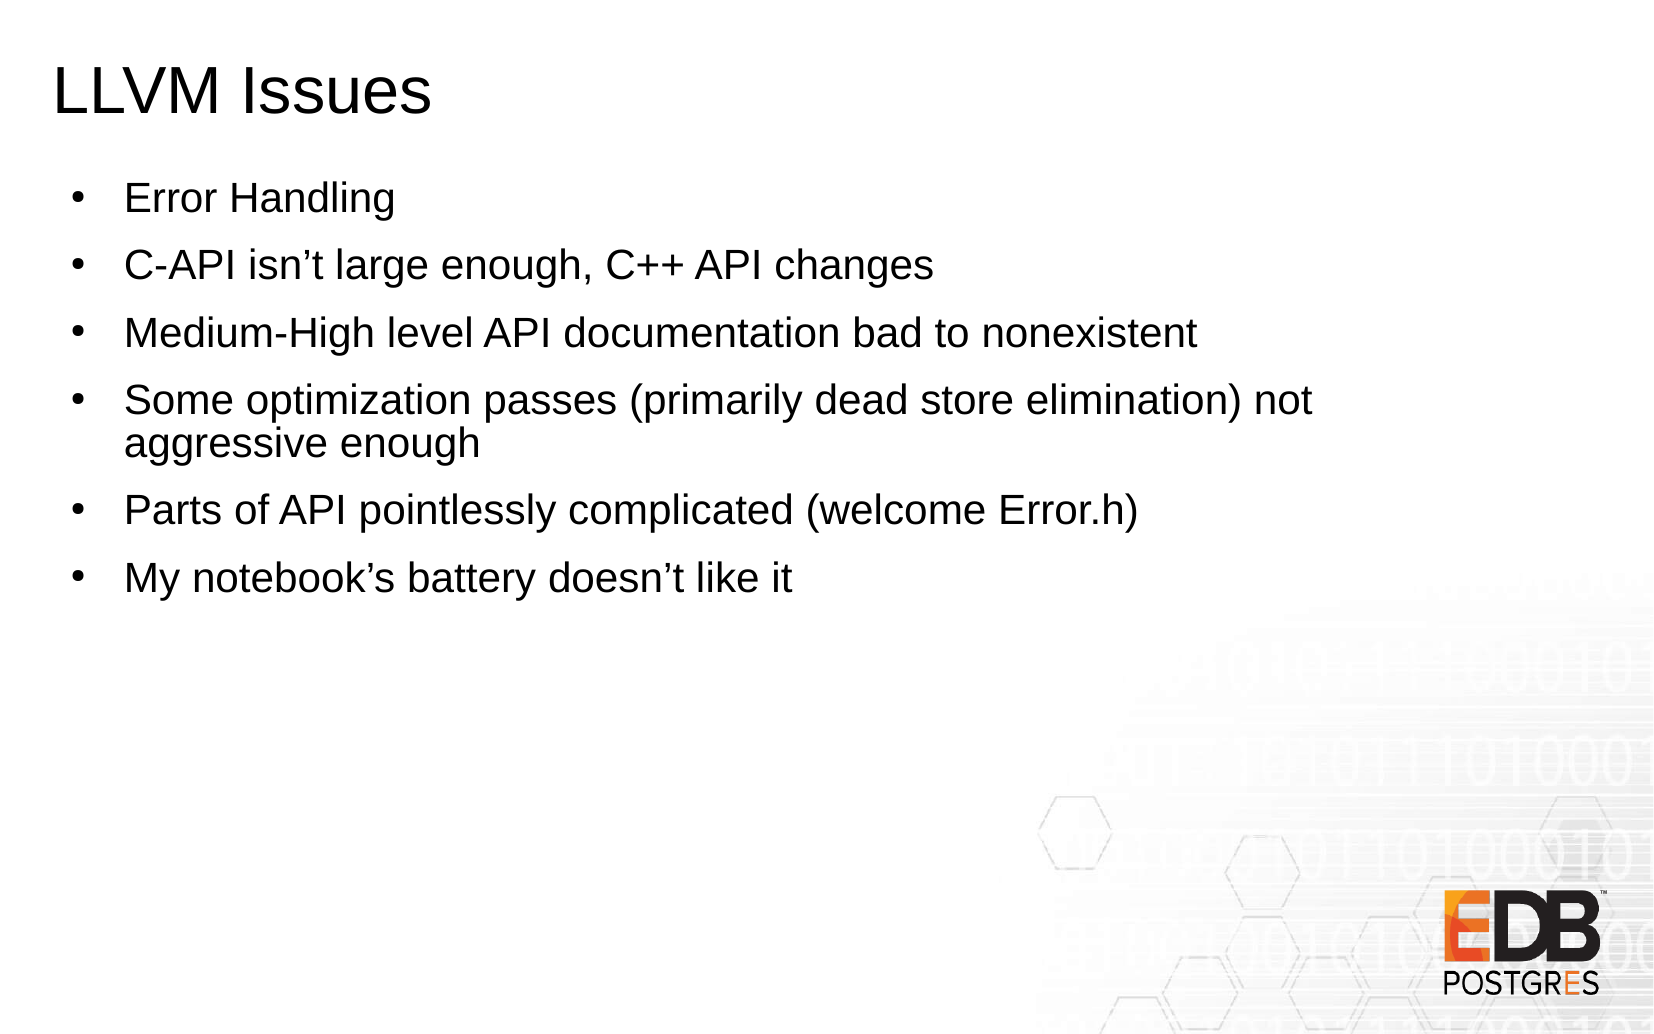

# LLVM Issues
Error Handling
C-API isn’t large enough, C++ API changes
Medium-High level API documentation bad to nonexistent
Some optimization passes (primarily dead store elimination) not aggressive enough
Parts of API pointlessly complicated (welcome Error.h)
My notebook’s battery doesn’t like it